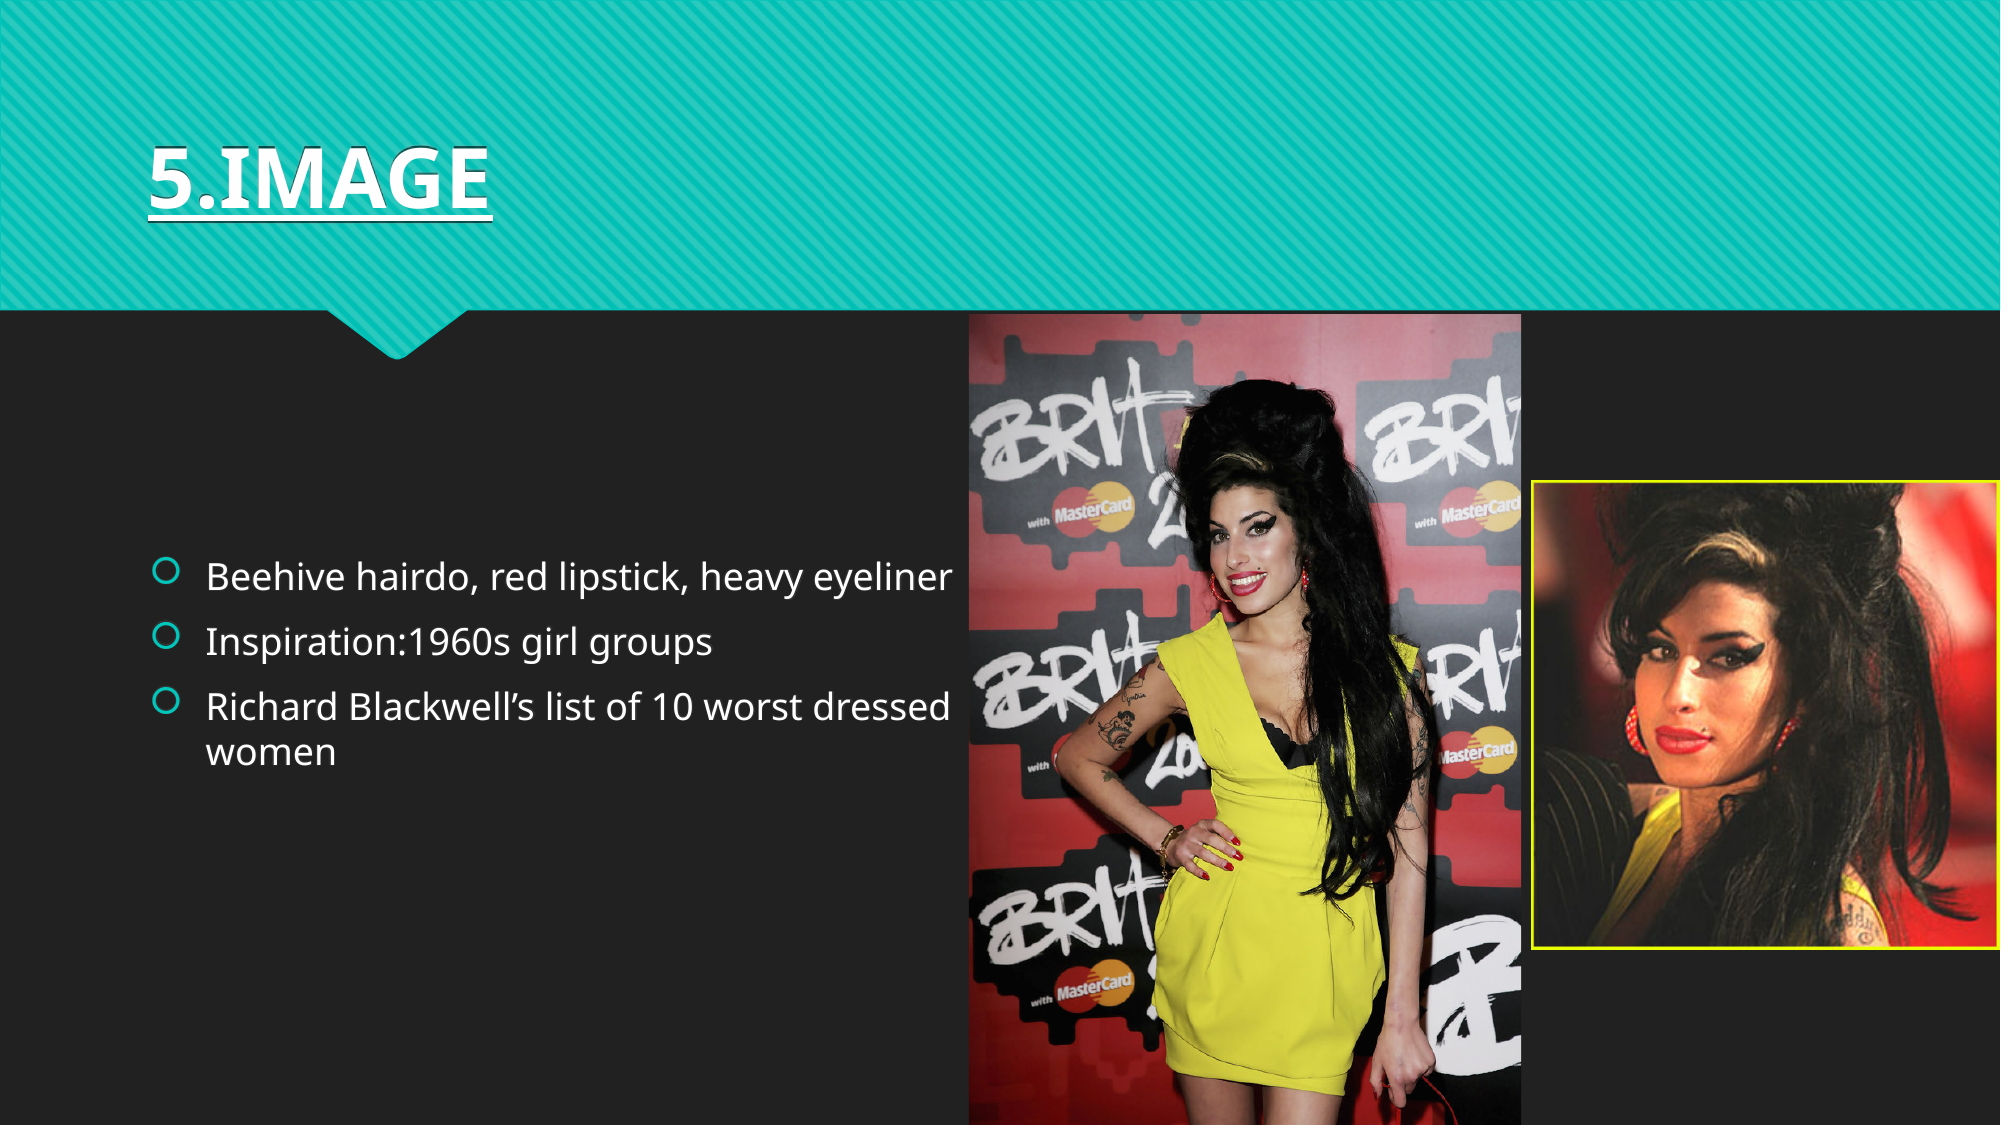

# 5.IMAGE
Beehive hairdo, red lipstick, heavy eyeliner
Inspiration:1960s girl groups
Richard Blackwell’s list of 10 worst dressed women